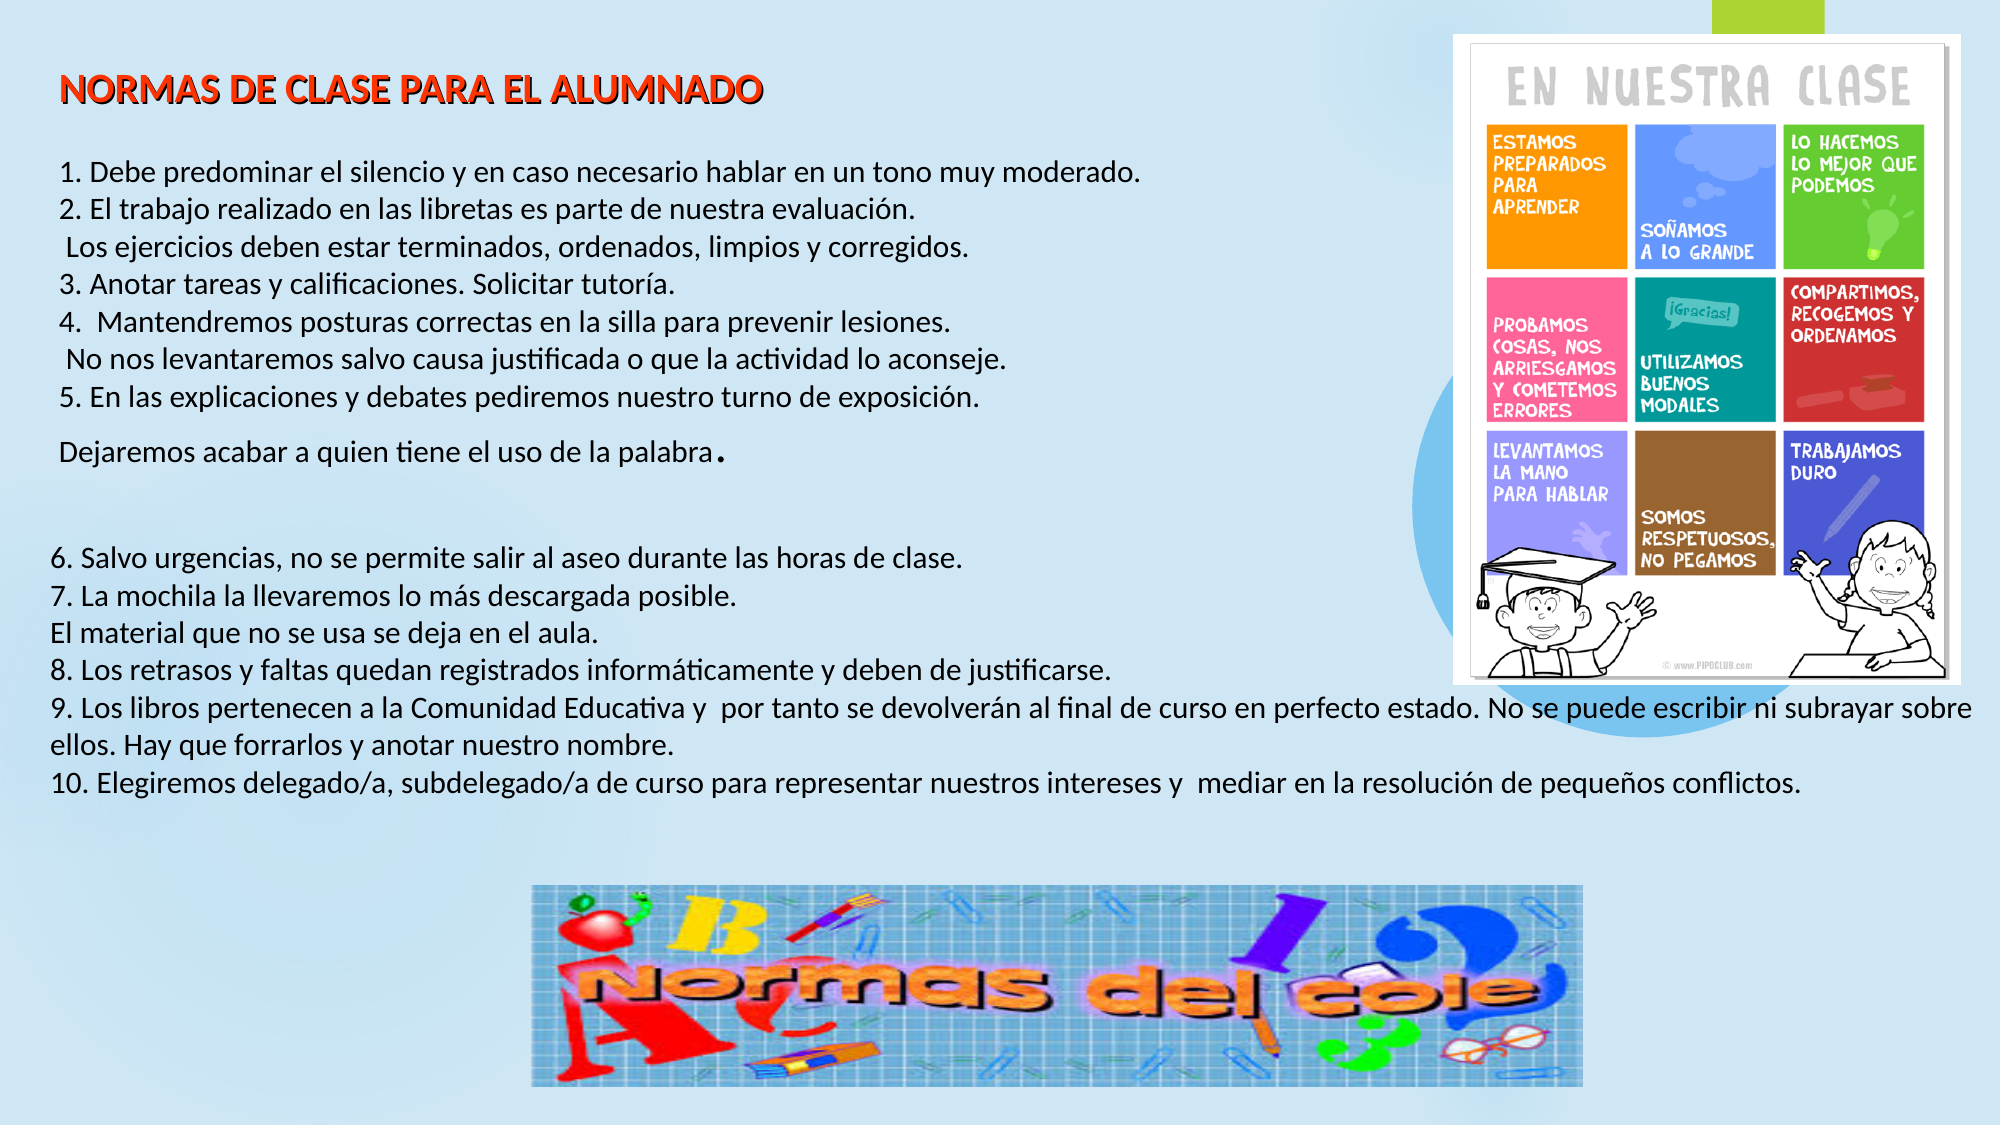

# NORMAS DE CLASE PARA EL ALUMNADO 1. Debe predominar el silencio y en caso necesario hablar en un tono muy moderado. 2. El trabajo realizado en las libretas es parte de nuestra evaluación. Los ejercicios deben estar terminados, ordenados, limpios y corregidos. 3. Anotar tareas y calificaciones. Solicitar tutoría. 4. Mantendremos posturas correctas en la silla para prevenir lesiones. No nos levantaremos salvo causa justificada o que la actividad lo aconseje. 5. En las explicaciones y debates pediremos nuestro turno de exposición. Dejaremos acabar a quien tiene el uso de la palabra.
6. Salvo urgencias, no se permite salir al aseo durante las horas de clase.
7. La mochila la llevaremos lo más descargada posible.
El material que no se usa se deja en el aula.
8. Los retrasos y faltas quedan registrados informáticamente y deben de justificarse.
9. Los libros pertenecen a la Comunidad Educativa y por tanto se devolverán al final de curso en perfecto estado. No se puede escribir ni subrayar sobre ellos. Hay que forrarlos y anotar nuestro nombre.
10. Elegiremos delegado/a, subdelegado/a de curso para representar nuestros intereses y mediar en la resolución de pequeños conflictos.